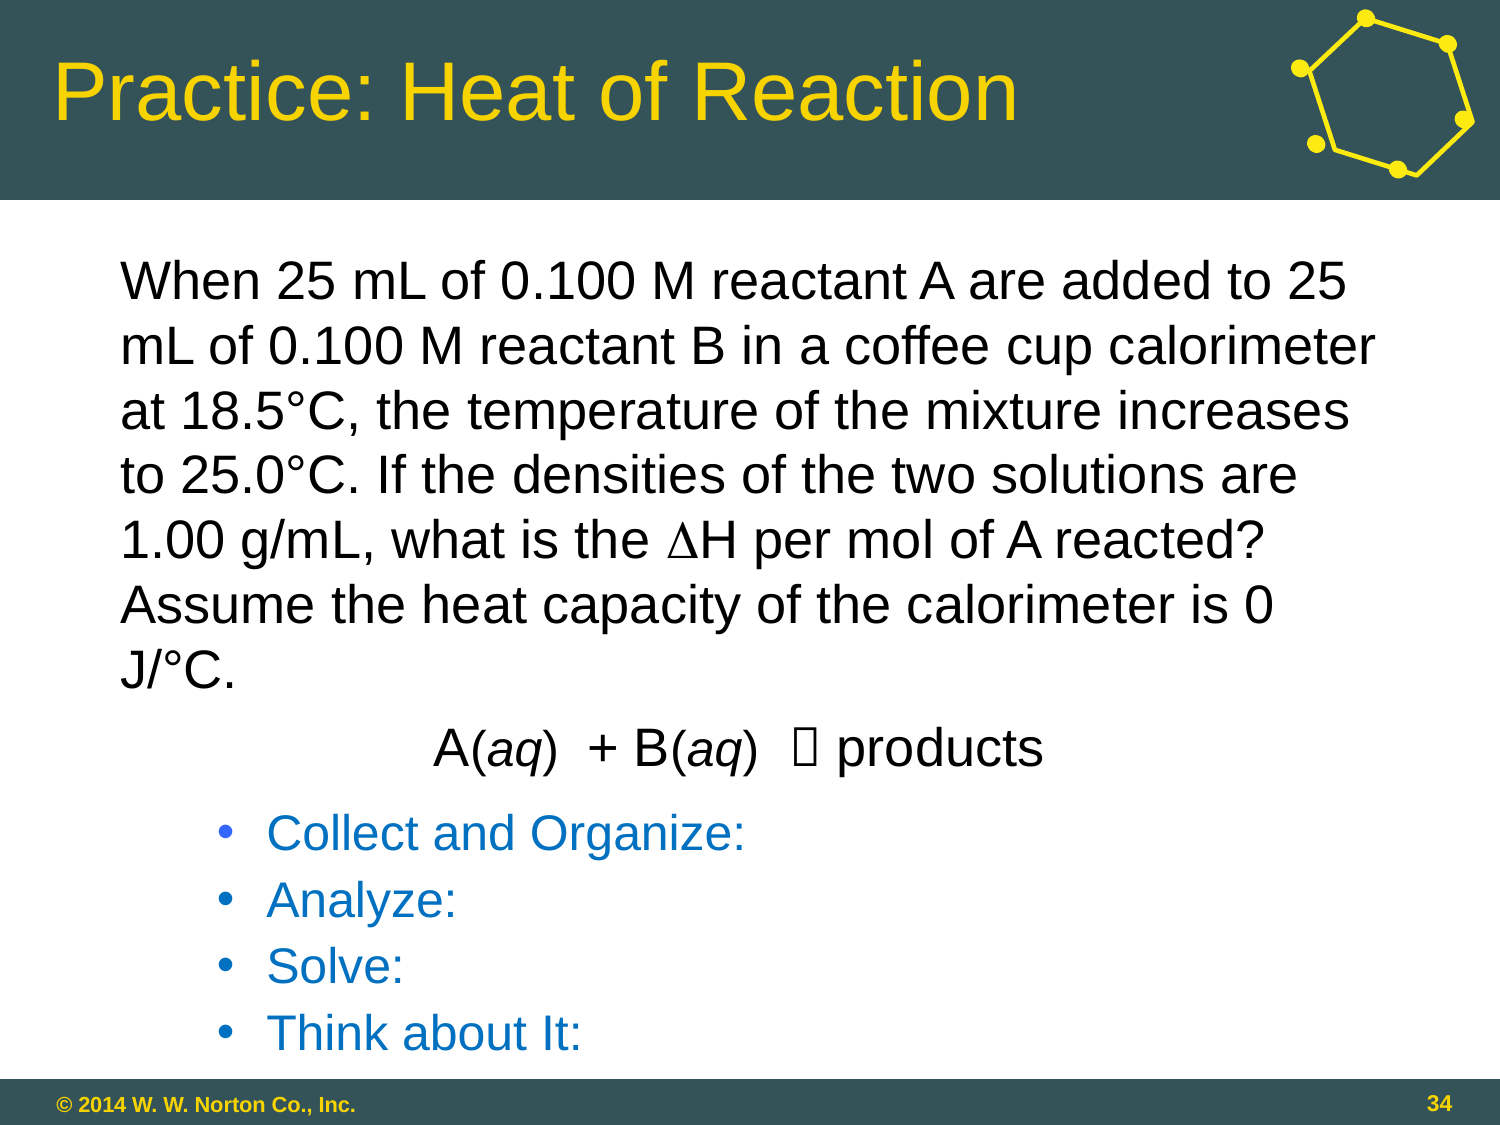

Practice: Heat of Reaction
# When 25 mL of 0.100 M reactant A are added to 25 mL of 0.100 M reactant B in a coffee cup calorimeter at 18.5°C, the temperature of the mixture increases to 25.0°C. If the densities of the two solutions are 1.00 g/mL, what is the DH per mol of A reacted? Assume the heat capacity of the calorimeter is 0 J/°C.
A(aq) + B(aq)  products
 Collect and Organize:
 Analyze:
 Solve:
 Think about It: